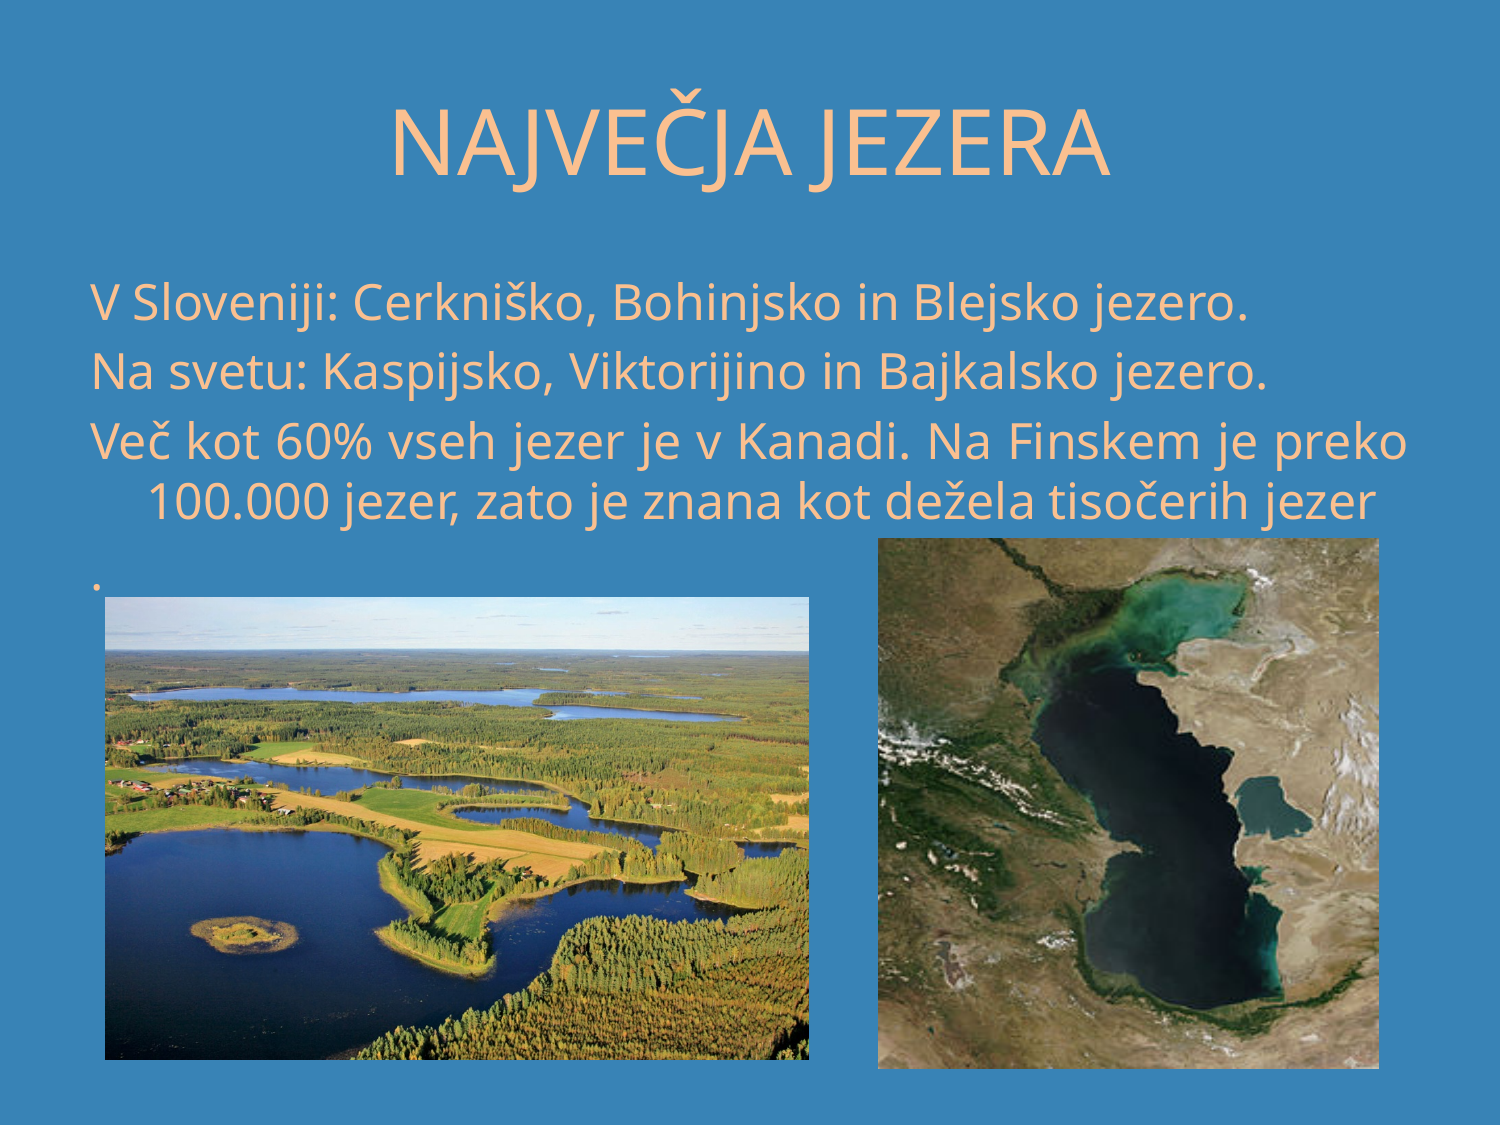

# NAJVEČJA JEZERA
V Sloveniji: Cerkniško, Bohinjsko in Blejsko jezero.
Na svetu: Kaspijsko, Viktorijino in Bajkalsko jezero.
Več kot 60% vseh jezer je v Kanadi. Na Finskem je preko 100.000 jezer, zato je znana kot dežela tisočerih jezer
.